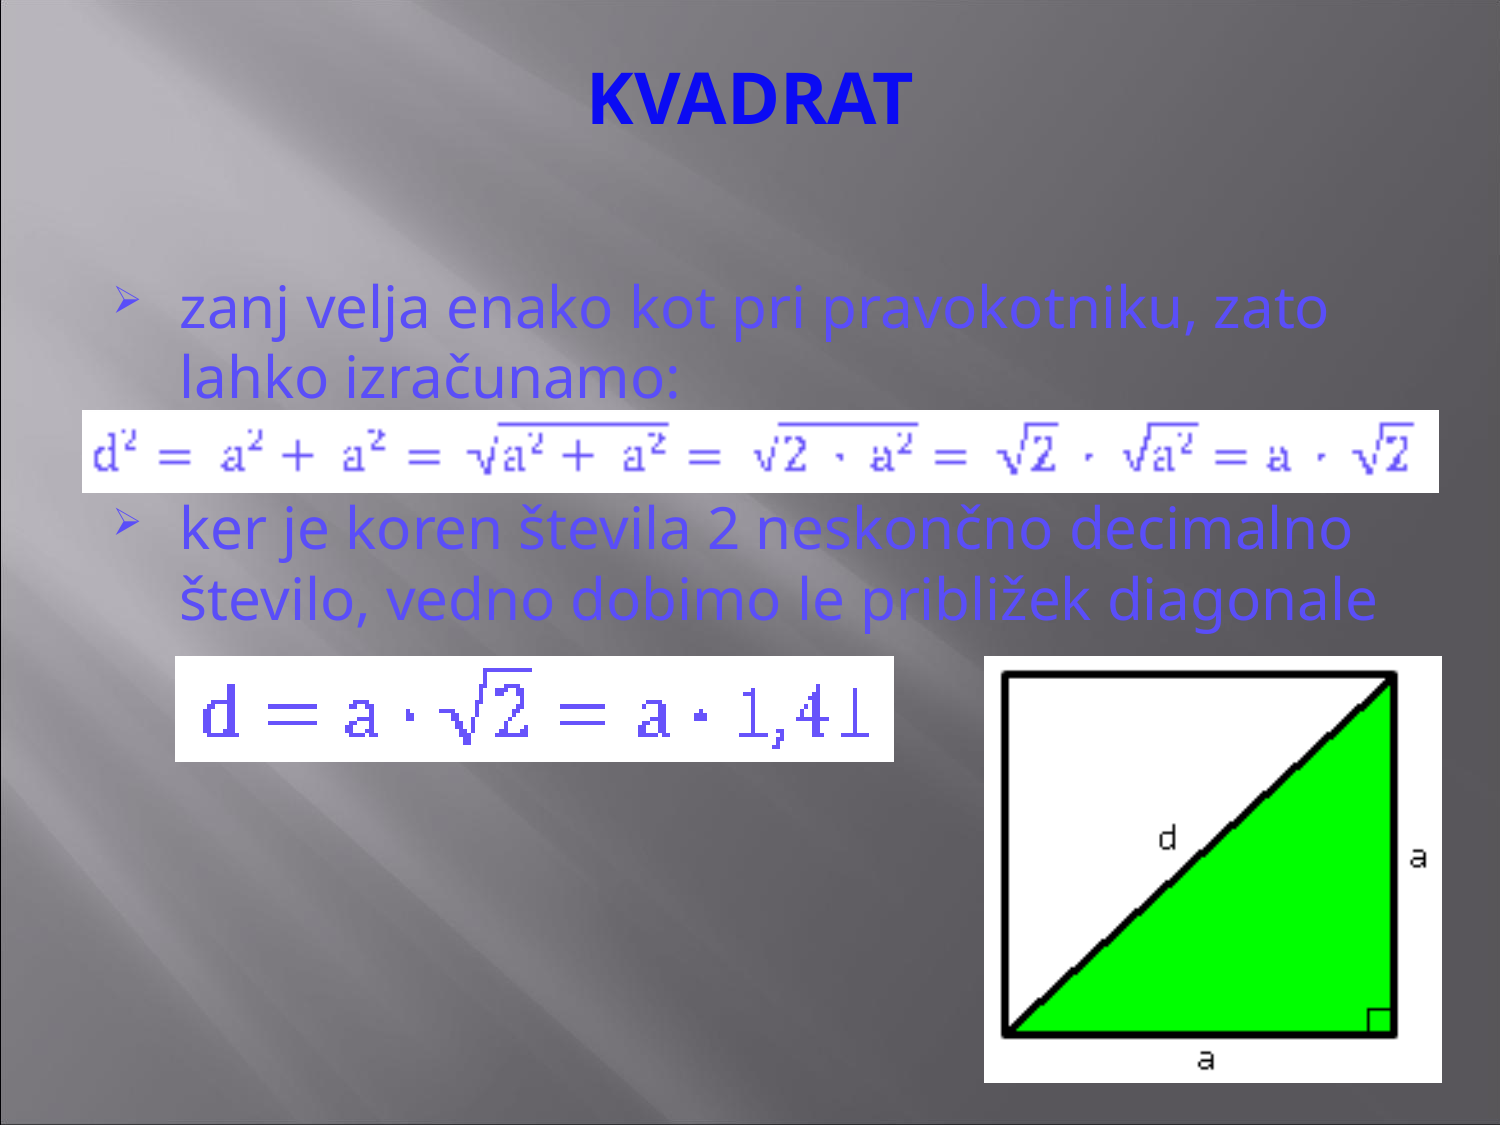

# KVADRAT
zanj velja enako kot pri pravokotniku, zato lahko izračunamo:
ker je koren števila 2 neskončno decimalno število, vedno dobimo le približek diagonale